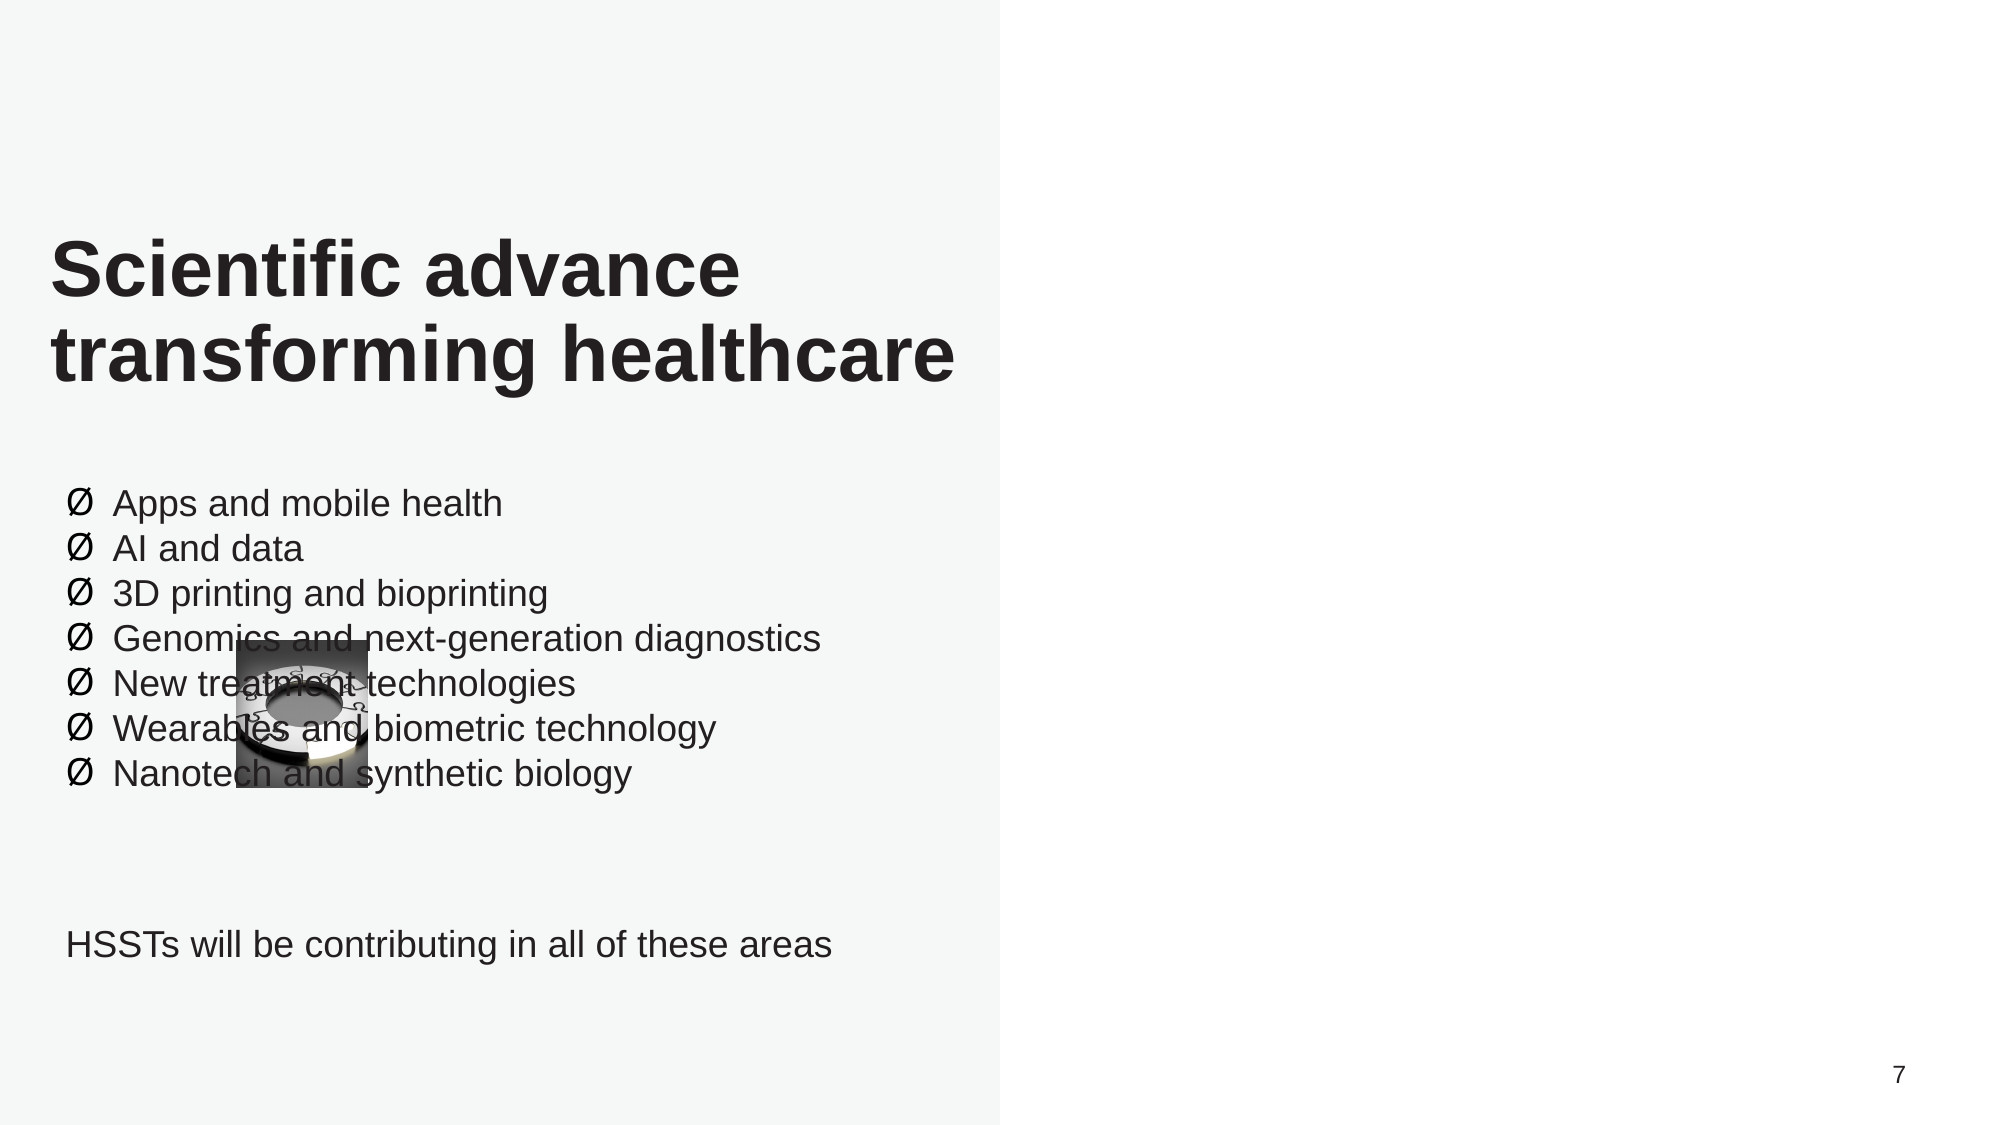

Scientific advance transforming healthcare
Apps and mobile health
AI and data
3D printing and bioprinting
Genomics and next-generation diagnostics
New treatment technologies
Wearables and biometric technology
Nanotech and synthetic biology
#
HSSTs will be contributing in all of these areas